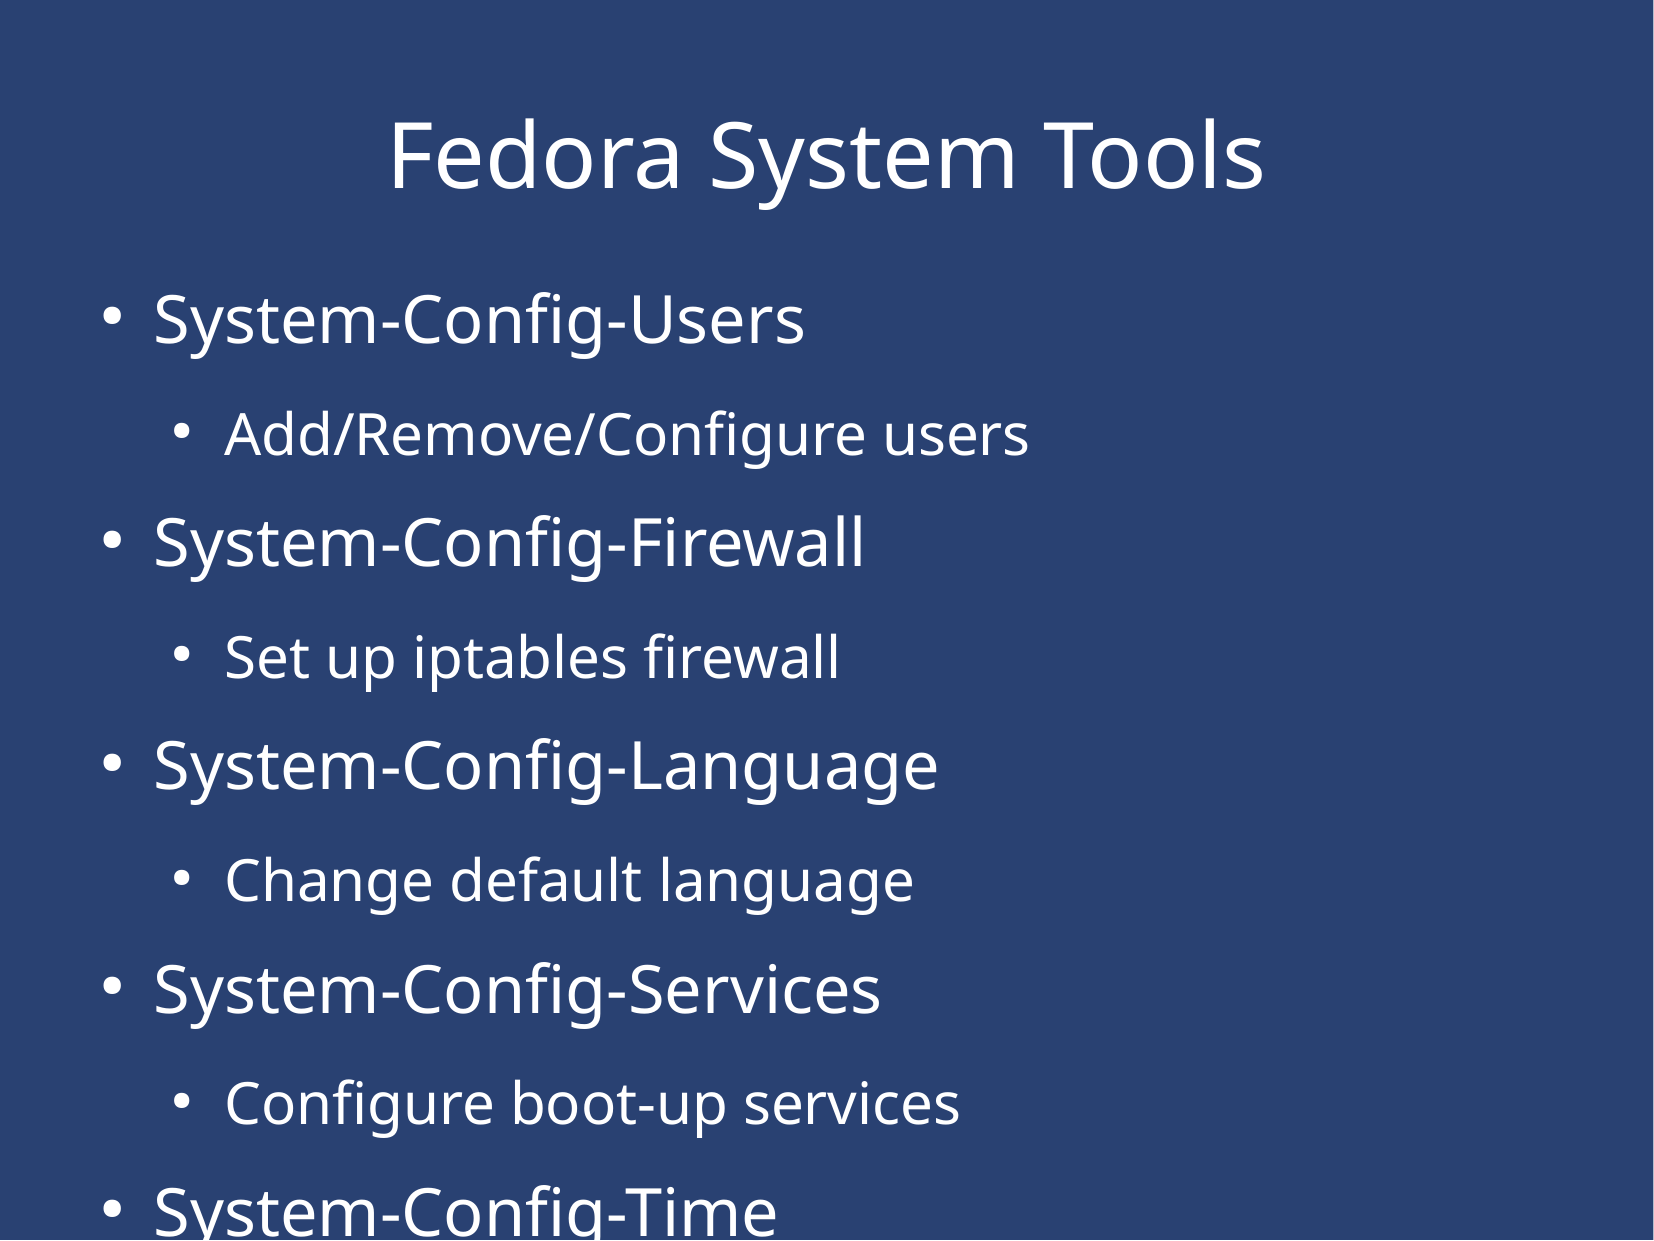

# Fedora System Tools
System-Config-Users
Add/Remove/Configure users
System-Config-Firewall
Set up iptables firewall
System-Config-Language
Change default language
System-Config-Services
Configure boot-up services
System-Config-Time
System-Config-Printer